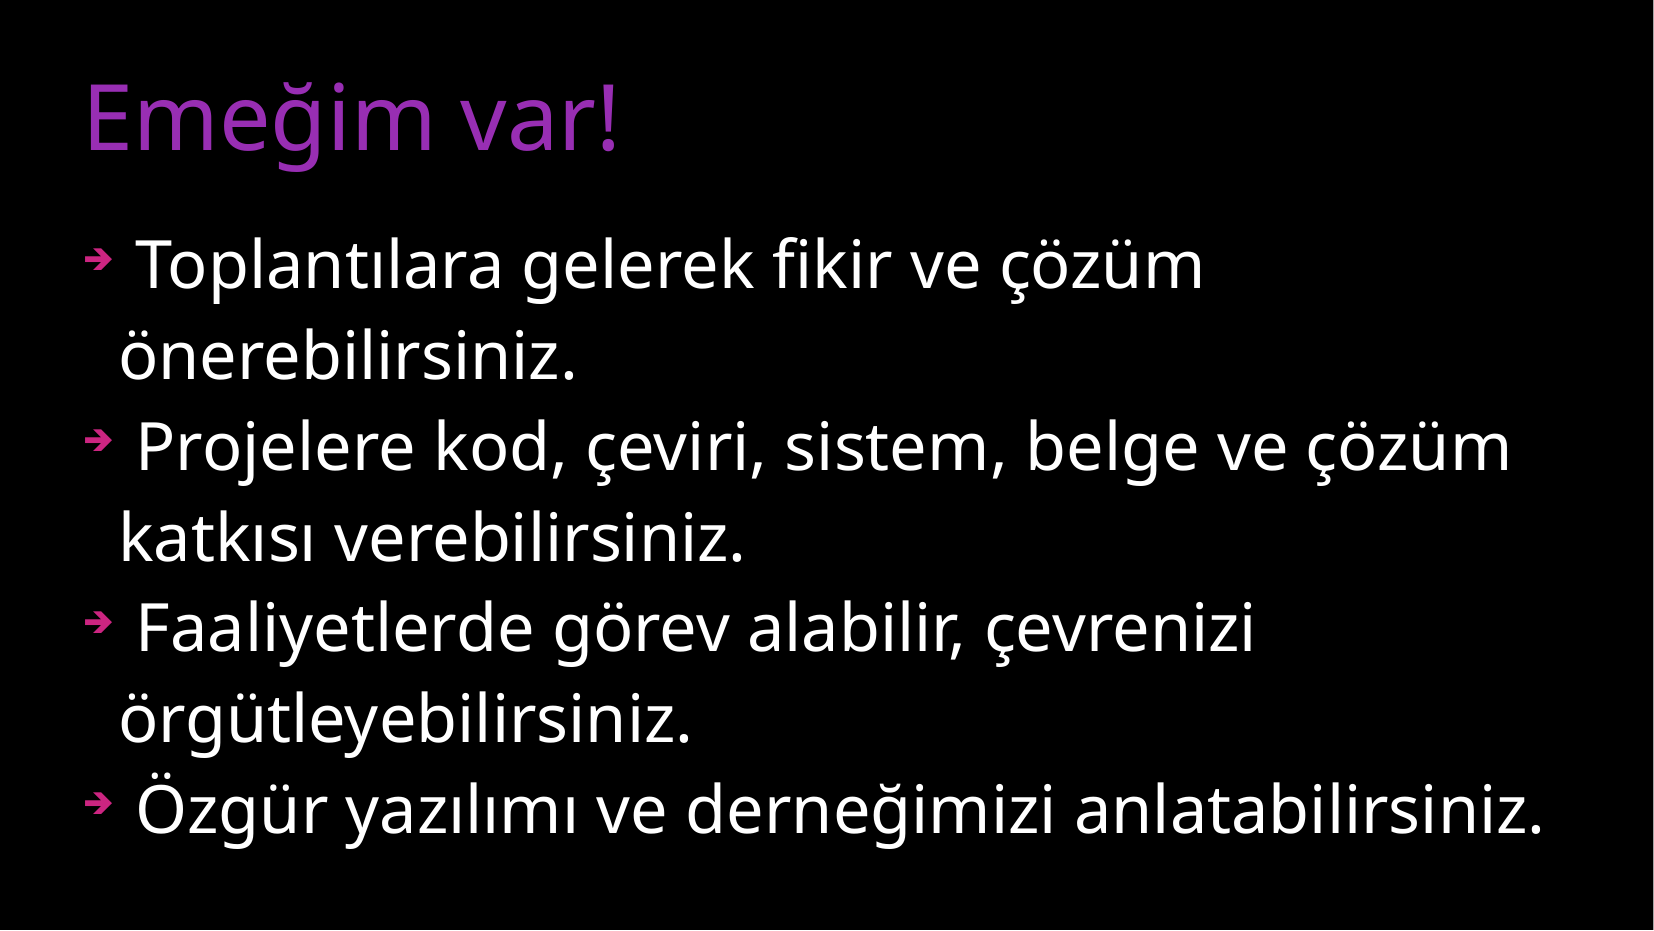

# Emeğim var!
 Toplantılara gelerek fikir ve çözüm önerebilirsiniz.
 Projelere kod, çeviri, sistem, belge ve çözüm katkısı verebilirsiniz.
 Faaliyetlerde görev alabilir, çevrenizi örgütleyebilirsiniz.
 Özgür yazılımı ve derneğimizi anlatabilirsiniz.